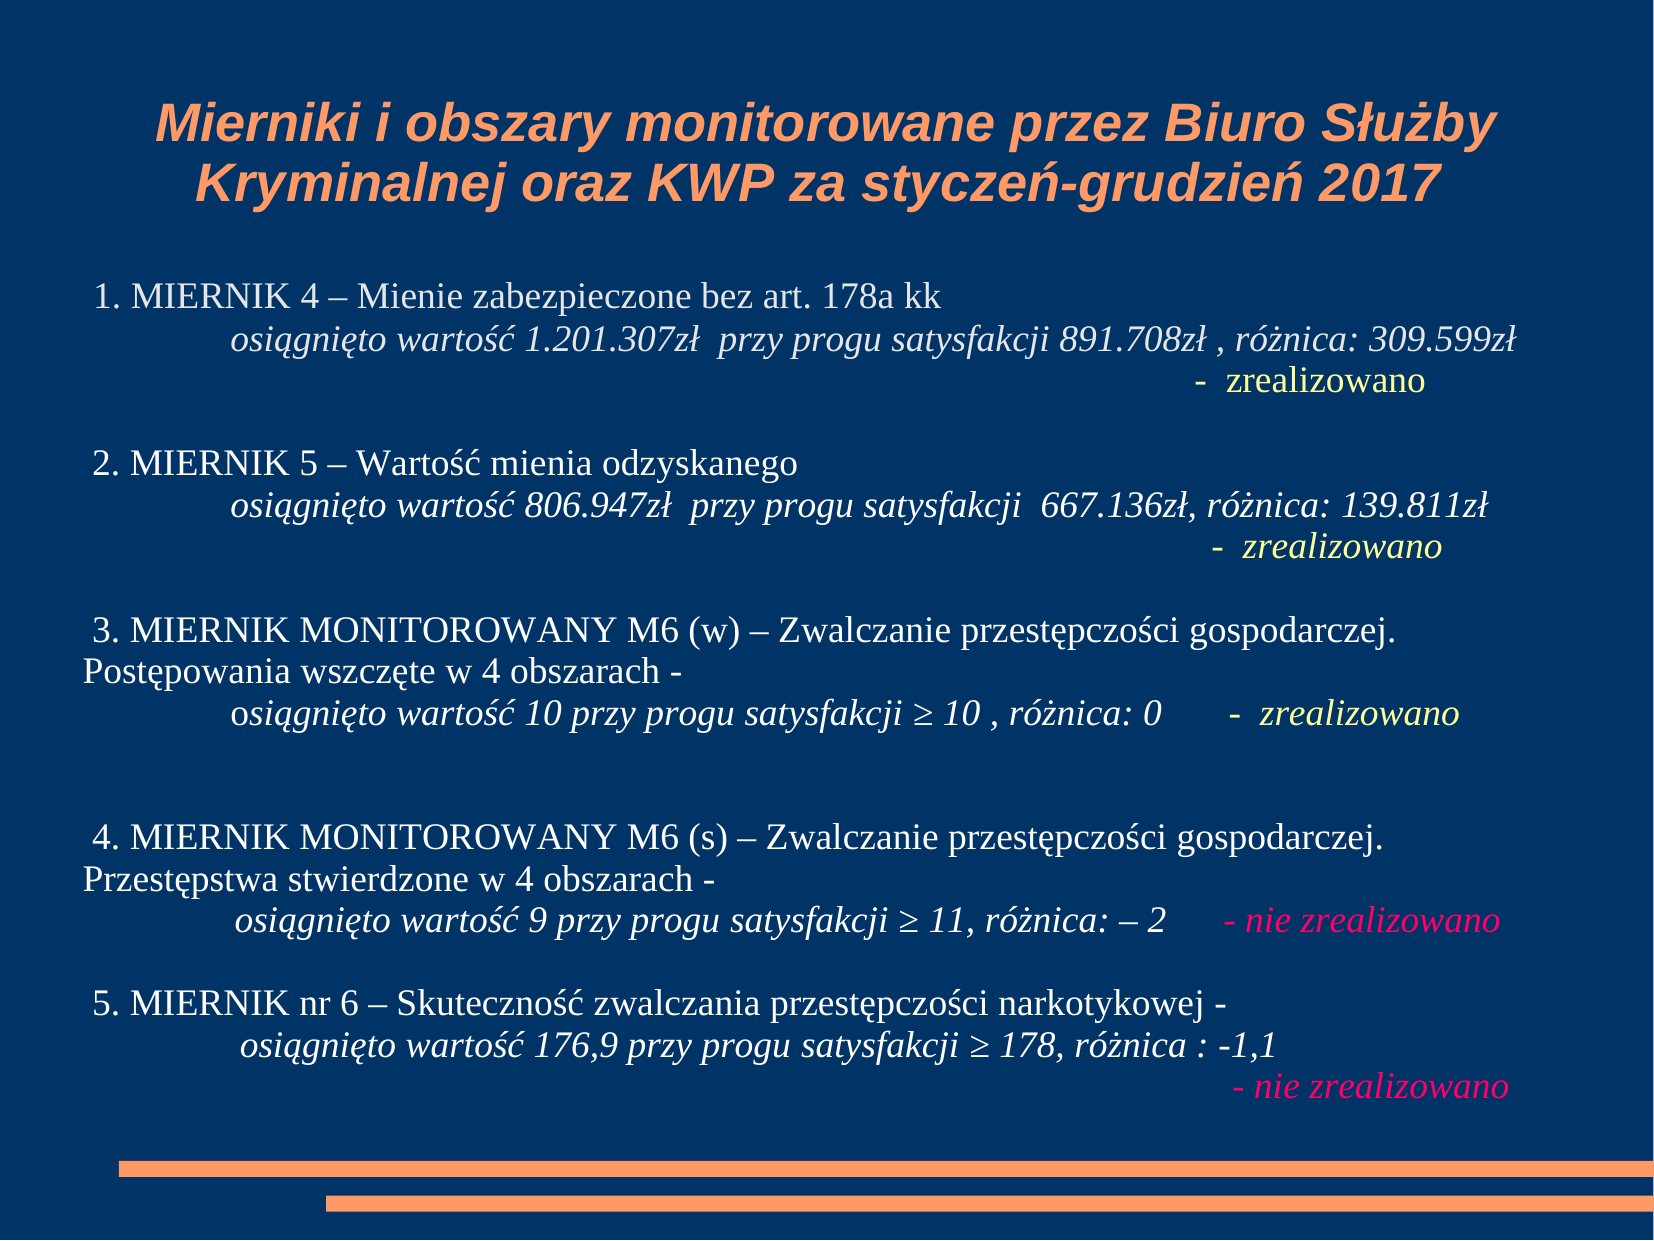

# Mierniki i obszary monitorowane przez Biuro Służby Kryminalnej oraz KWP za styczeń-grudzień 2017
 1. MIERNIK 4 – Mienie zabezpieczone bez art. 178a kk
 	 	osiągnięto wartość 1.201.307zł przy progu satysfakcji 891.708zł , różnica: 309.599zł 														 - zrealizowano
 2. MIERNIK 5 – Wartość mienia odzyskanego
 		osiągnięto wartość 806.947zł przy progu satysfakcji 667.136zł, różnica: 139.811zł 															 - zrealizowano
 3. MIERNIK MONITOROWANY M6 (w) – Zwalczanie przestępczości gospodarczej. 		 Postępowania wszczęte w 4 obszarach -
 		osiągnięto wartość 10 przy progu satysfakcji ≥ 10 , różnica: 0 - zrealizowano
 4. MIERNIK MONITOROWANY M6 (s) – Zwalczanie przestępczości gospodarczej. Przestępstwa stwierdzone w 4 obszarach -
 osiągnięto wartość 9 przy progu satysfakcji ≥ 11, różnica: – 2 - nie zrealizowano
 5. MIERNIK nr 6 – Skuteczność zwalczania przestępczości narkotykowej -							 osiągnięto wartość 176,9 przy progu satysfakcji ≥ 178, różnica : -1,1
 - nie zrealizowano